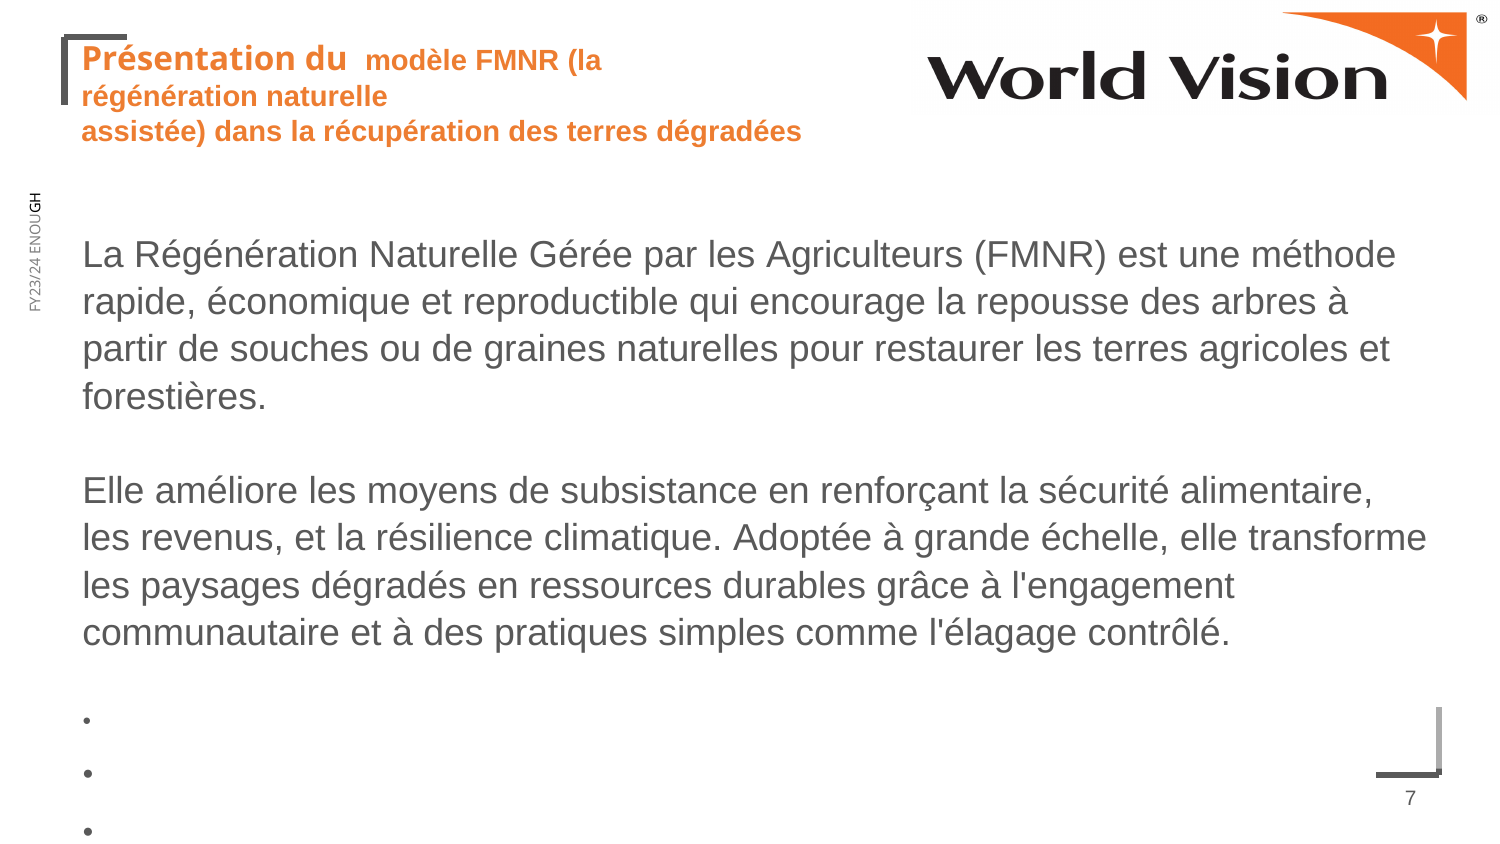

# Présentation du modèle FMNR (la régénération naturelle assistée) dans la récupération des terres dégradées
SECTION
FY23/24 ENOUGH
La Régénération Naturelle Gérée par les Agriculteurs (FMNR) est une méthode rapide, économique et reproductible qui encourage la repousse des arbres à partir de souches ou de graines naturelles pour restaurer les terres agricoles et forestières.
Elle améliore les moyens de subsistance en renforçant la sécurité alimentaire, les revenus, et la résilience climatique. Adoptée à grande échelle, elle transforme les paysages dégradés en ressources durables grâce à l'engagement communautaire et à des pratiques simples comme l'élagage contrôlé.